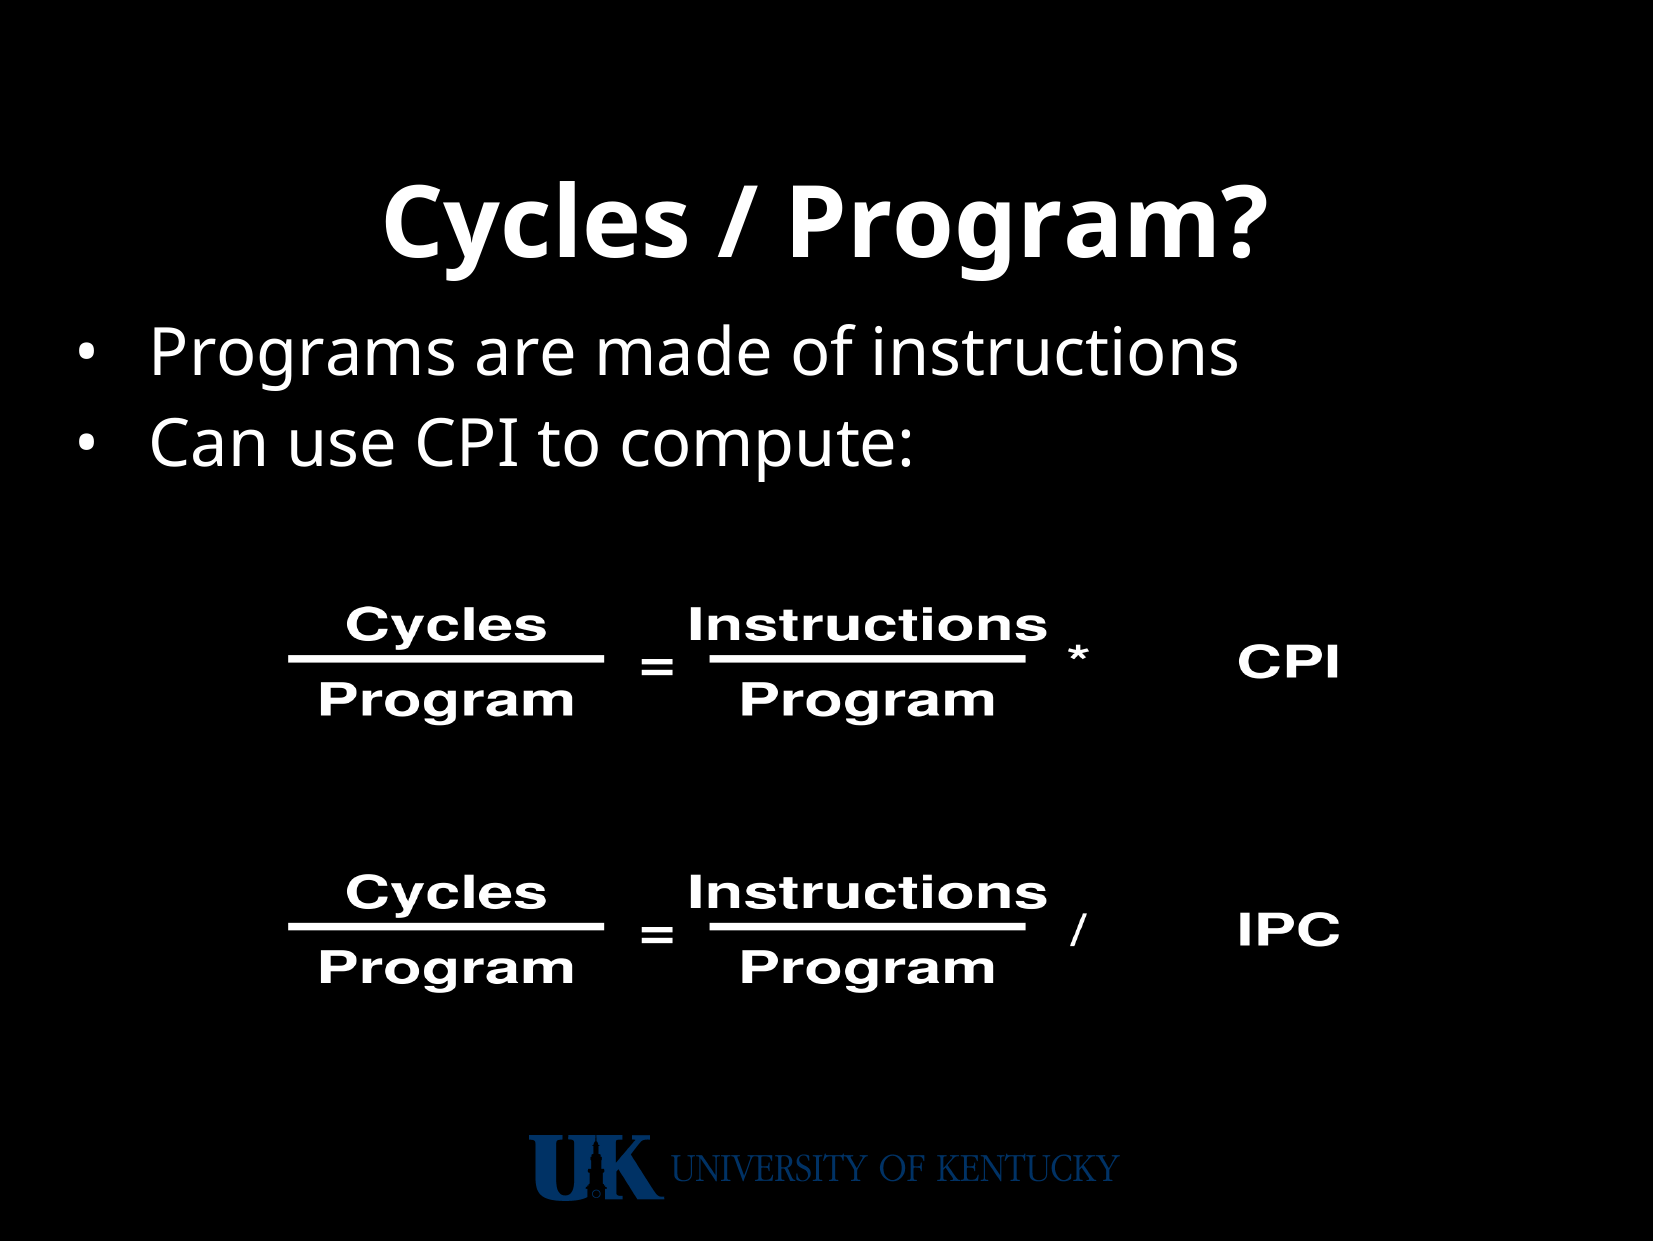

# Cycles / Program?
•	Programs are made of instructions
•	Can use CPI to compute: